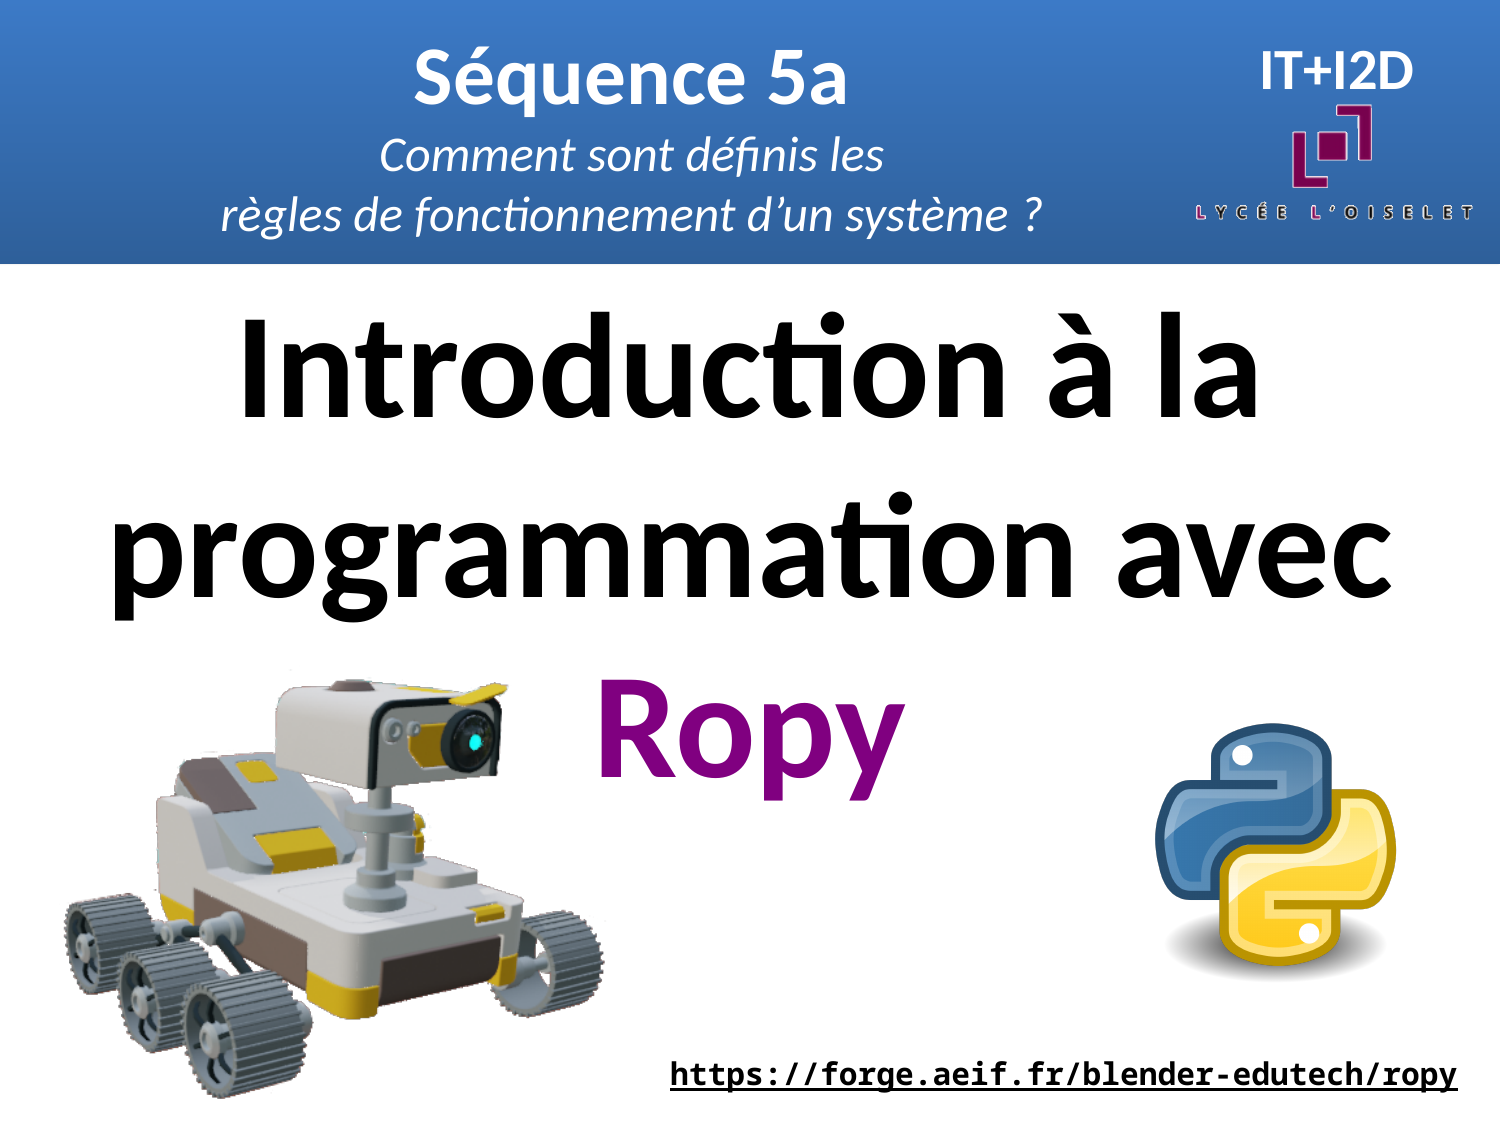

# Séquence 5a Comment sont définis les règles de fonctionnement d’un système ?
IT+I2D
Introduction à la programmation avec
Ropy
https://forge.aeif.fr/blender-edutech/ropy